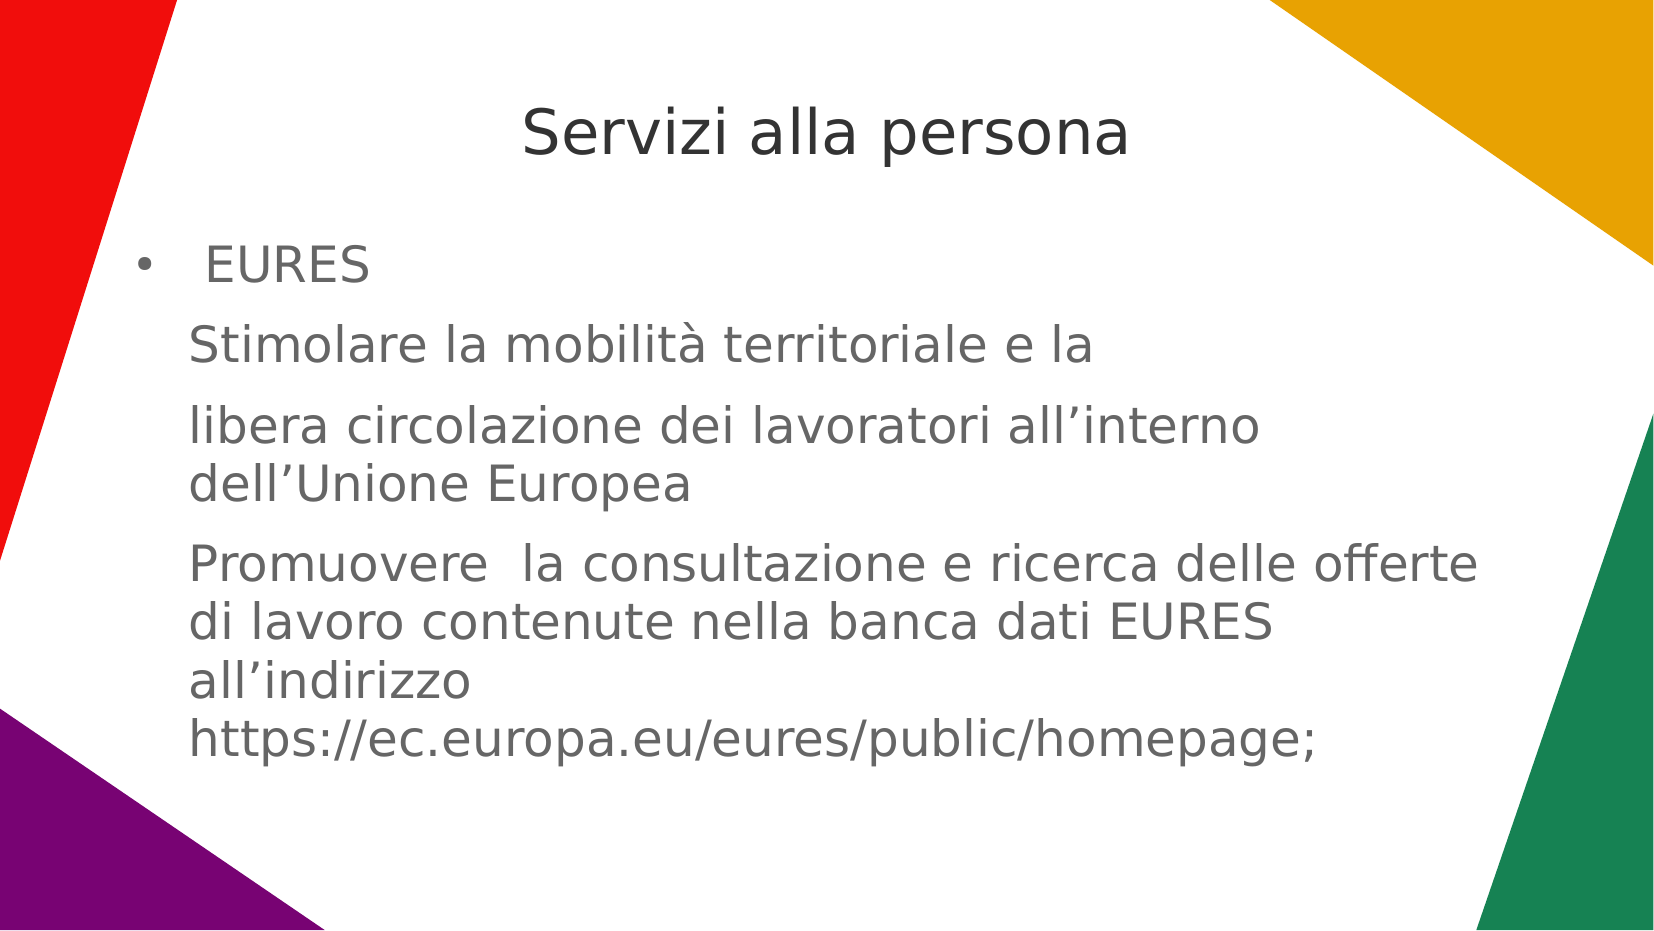

# Servizi alla persona
 EURES
Stimolare la mobilità territoriale e la
libera circolazione dei lavoratori all’interno dell’Unione Europea
Promuovere la consultazione e ricerca delle offerte di lavoro contenute nella banca dati EURES all’indirizzo https://ec.europa.eu/eures/public/homepage;